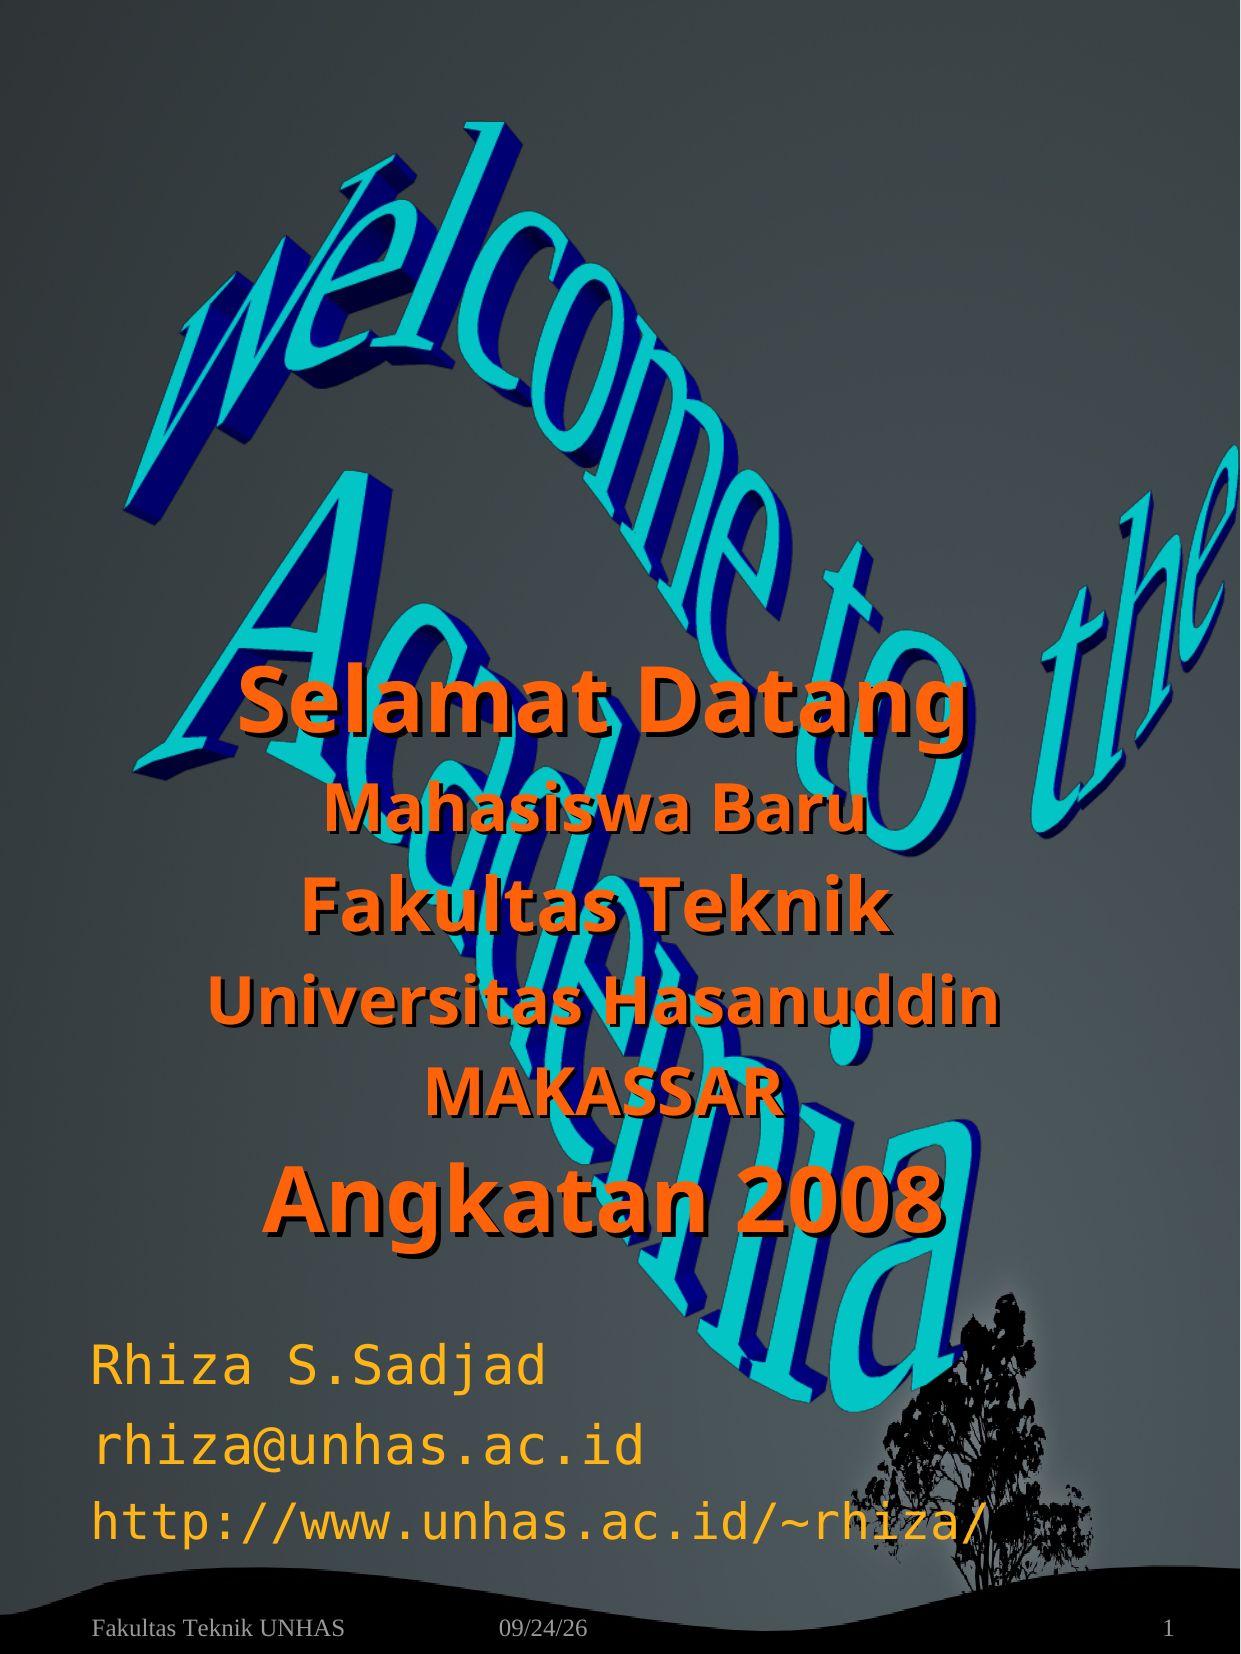

Welcome to the
Academia
# Selamat Datang Mahasiswa Baru Fakultas Teknik Universitas Hasanuddin MAKASSAR Angkatan 2008
Rhiza S.Sadjad
rhiza@unhas.ac.id
http://www.unhas.ac.id/~rhiza/
Fakultas Teknik UNHAS
1